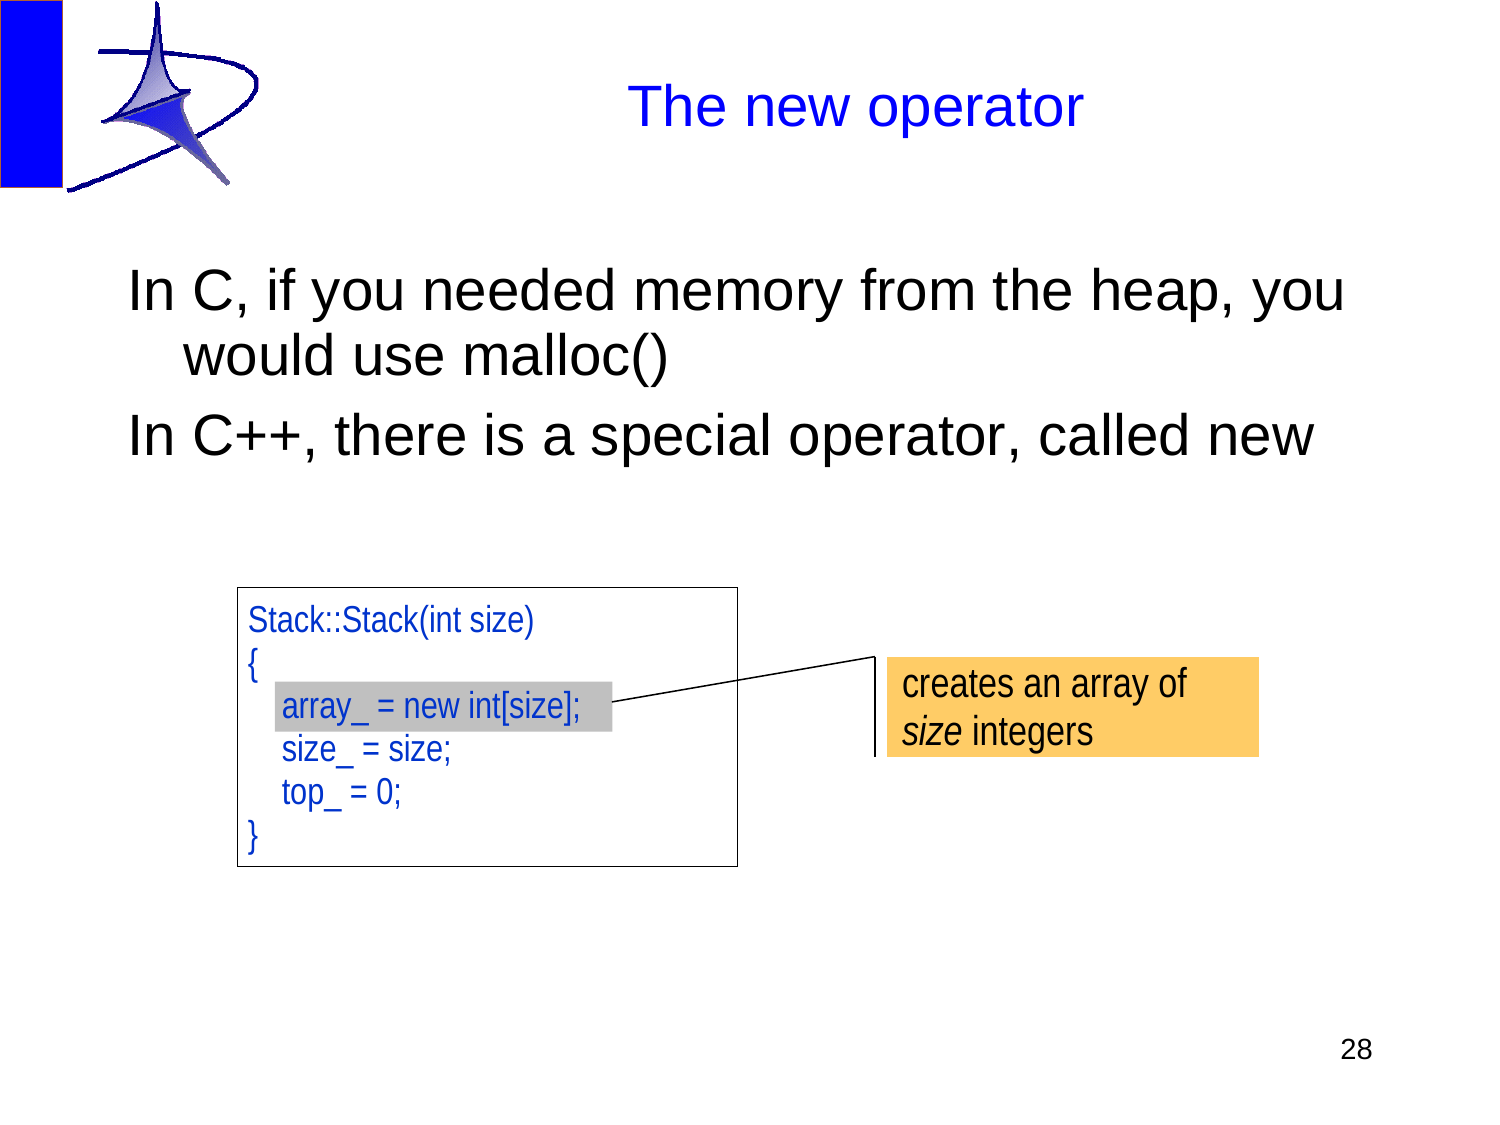

# The new operator
In C, if you needed memory from the heap, you would use malloc()
In C++, there is a special operator, called new
Stack::Stack(int size)
{
 array_ = new int[size];
 size_ = size;
 top_ = 0;
}
creates an array of
size integers
28